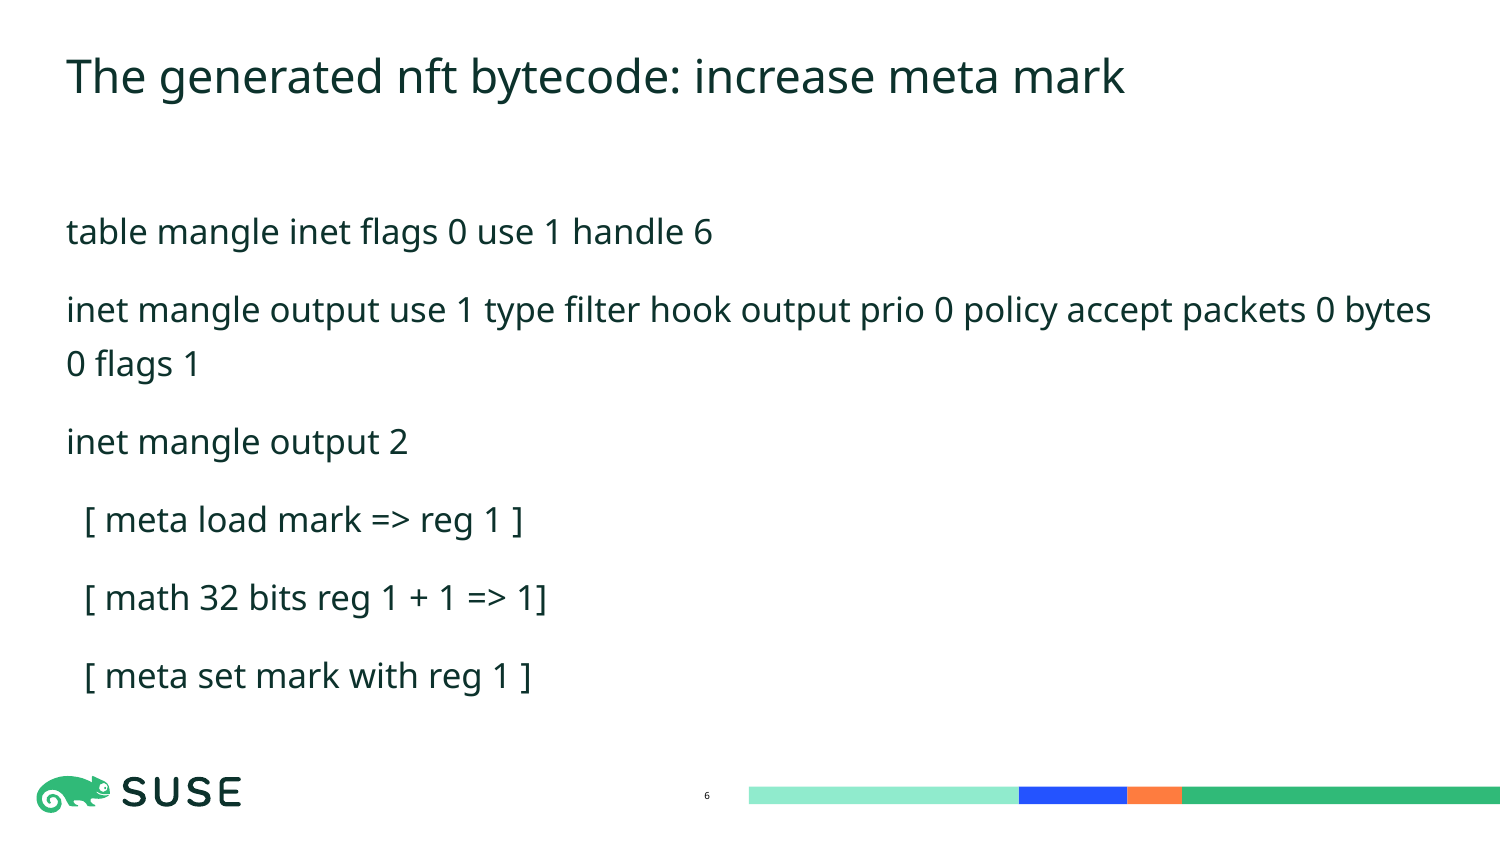

The generated nft bytecode: increase meta mark
# table mangle inet flags 0 use 1 handle 6
inet mangle output use 1 type filter hook output prio 0 policy accept packets 0 bytes 0 flags 1
inet mangle output 2
 [ meta load mark => reg 1 ]
 [ math 32 bits reg 1 + 1 => 1]
 [ meta set mark with reg 1 ]